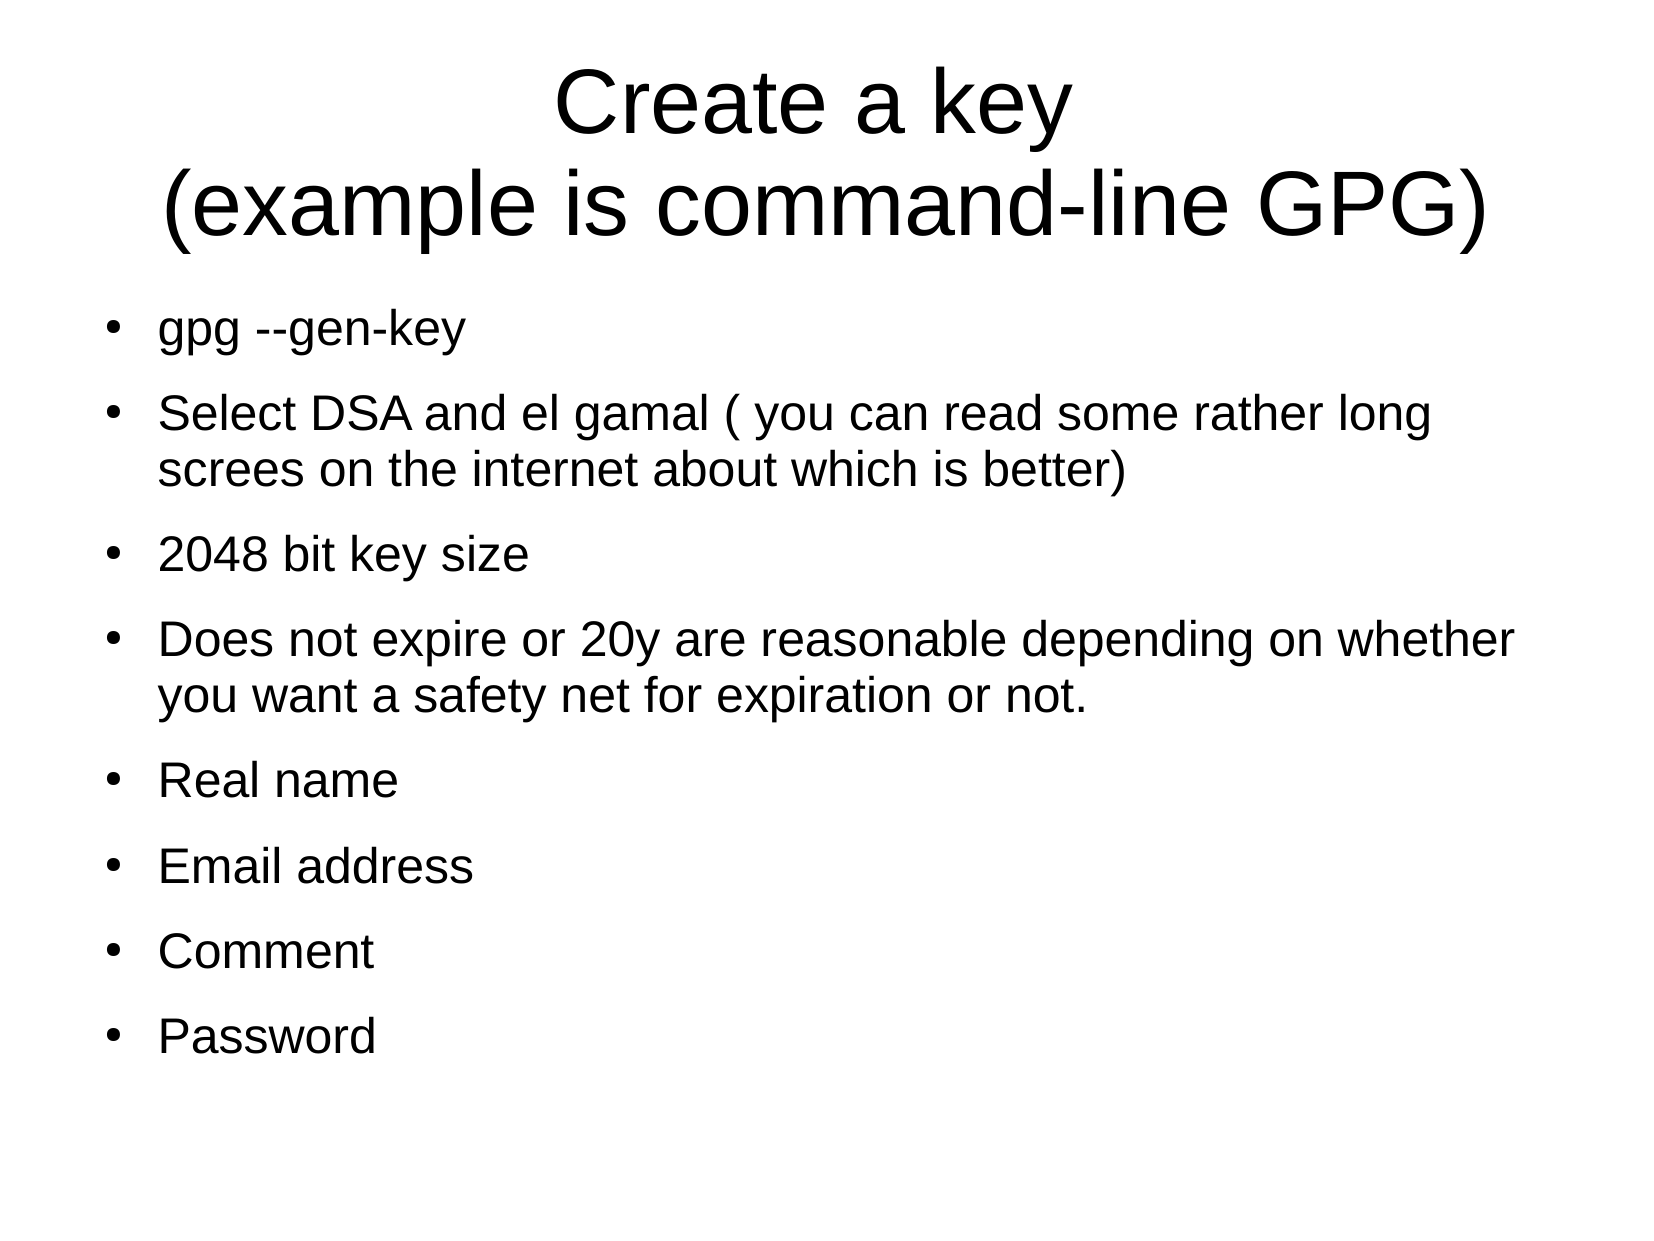

# Create a key (example is command-line GPG)
gpg --gen-key
Select DSA and el gamal ( you can read some rather long screes on the internet about which is better)
2048 bit key size
Does not expire or 20y are reasonable depending on whether you want a safety net for expiration or not.
Real name
Email address
Comment
Password